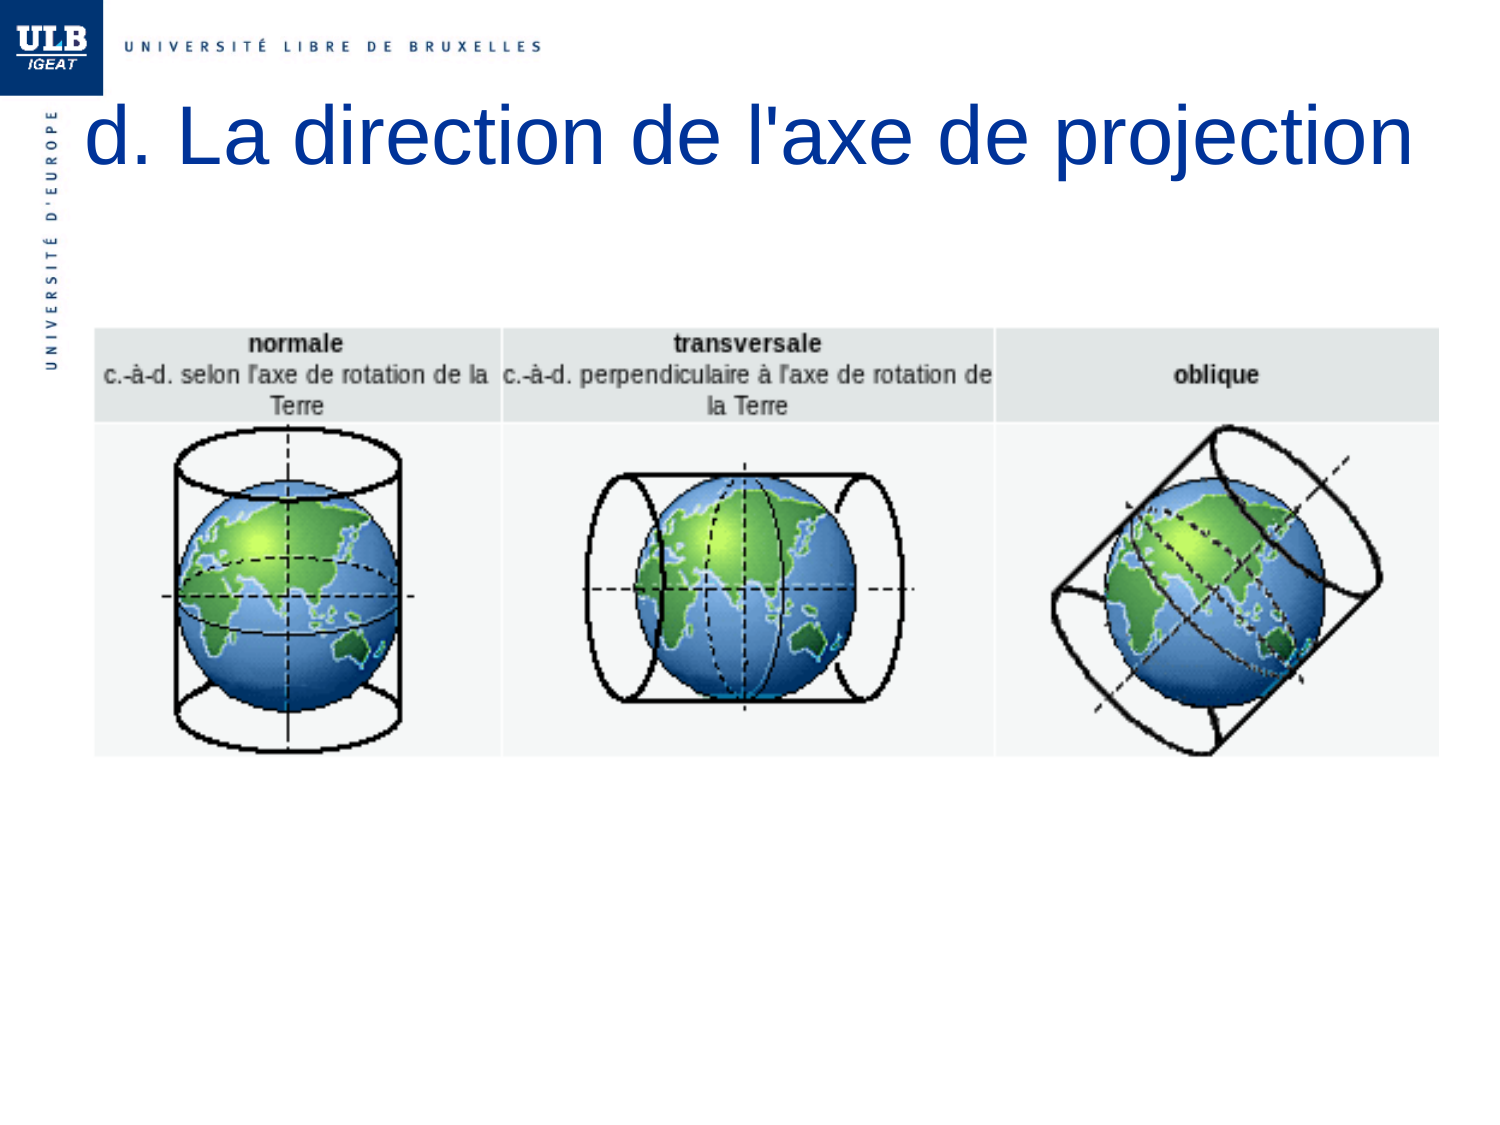

# d. La direction de l'axe de projection